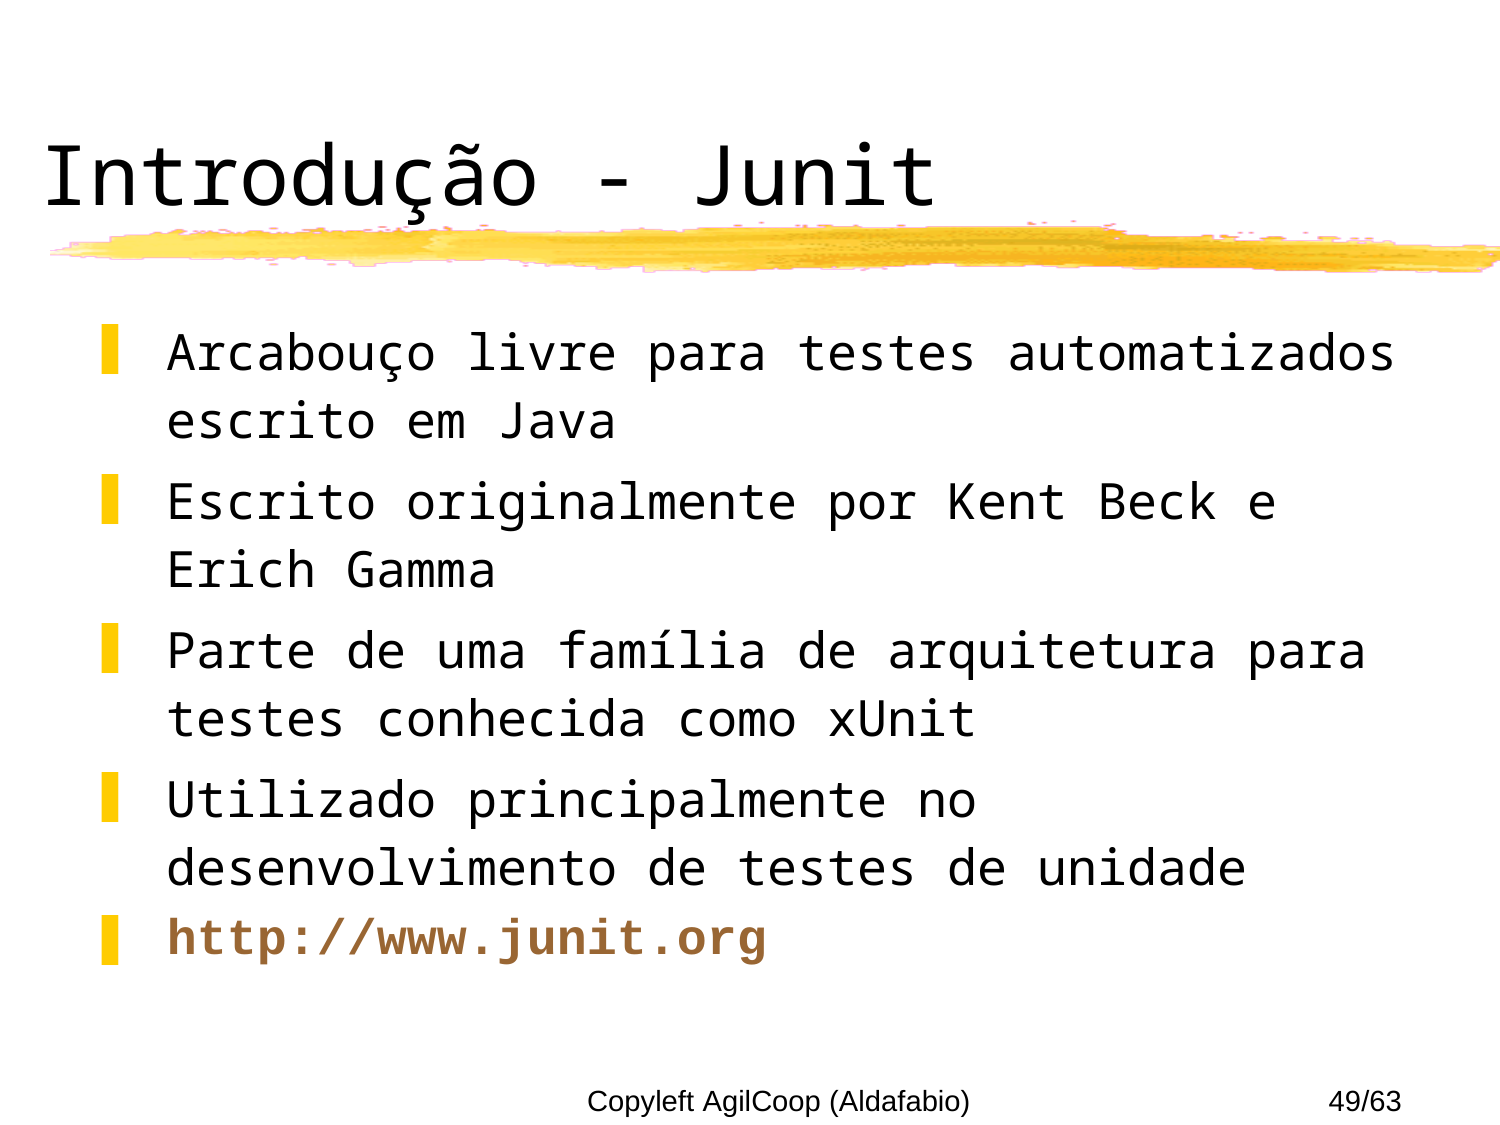

# Introdução - Junit
Arcabouço livre para testes automatizados escrito em Java
Escrito originalmente por Kent Beck e Erich Gamma
Parte de uma família de arquitetura para testes conhecida como xUnit
Utilizado principalmente no desenvolvimento de testes de unidade
http://www.junit.org
49